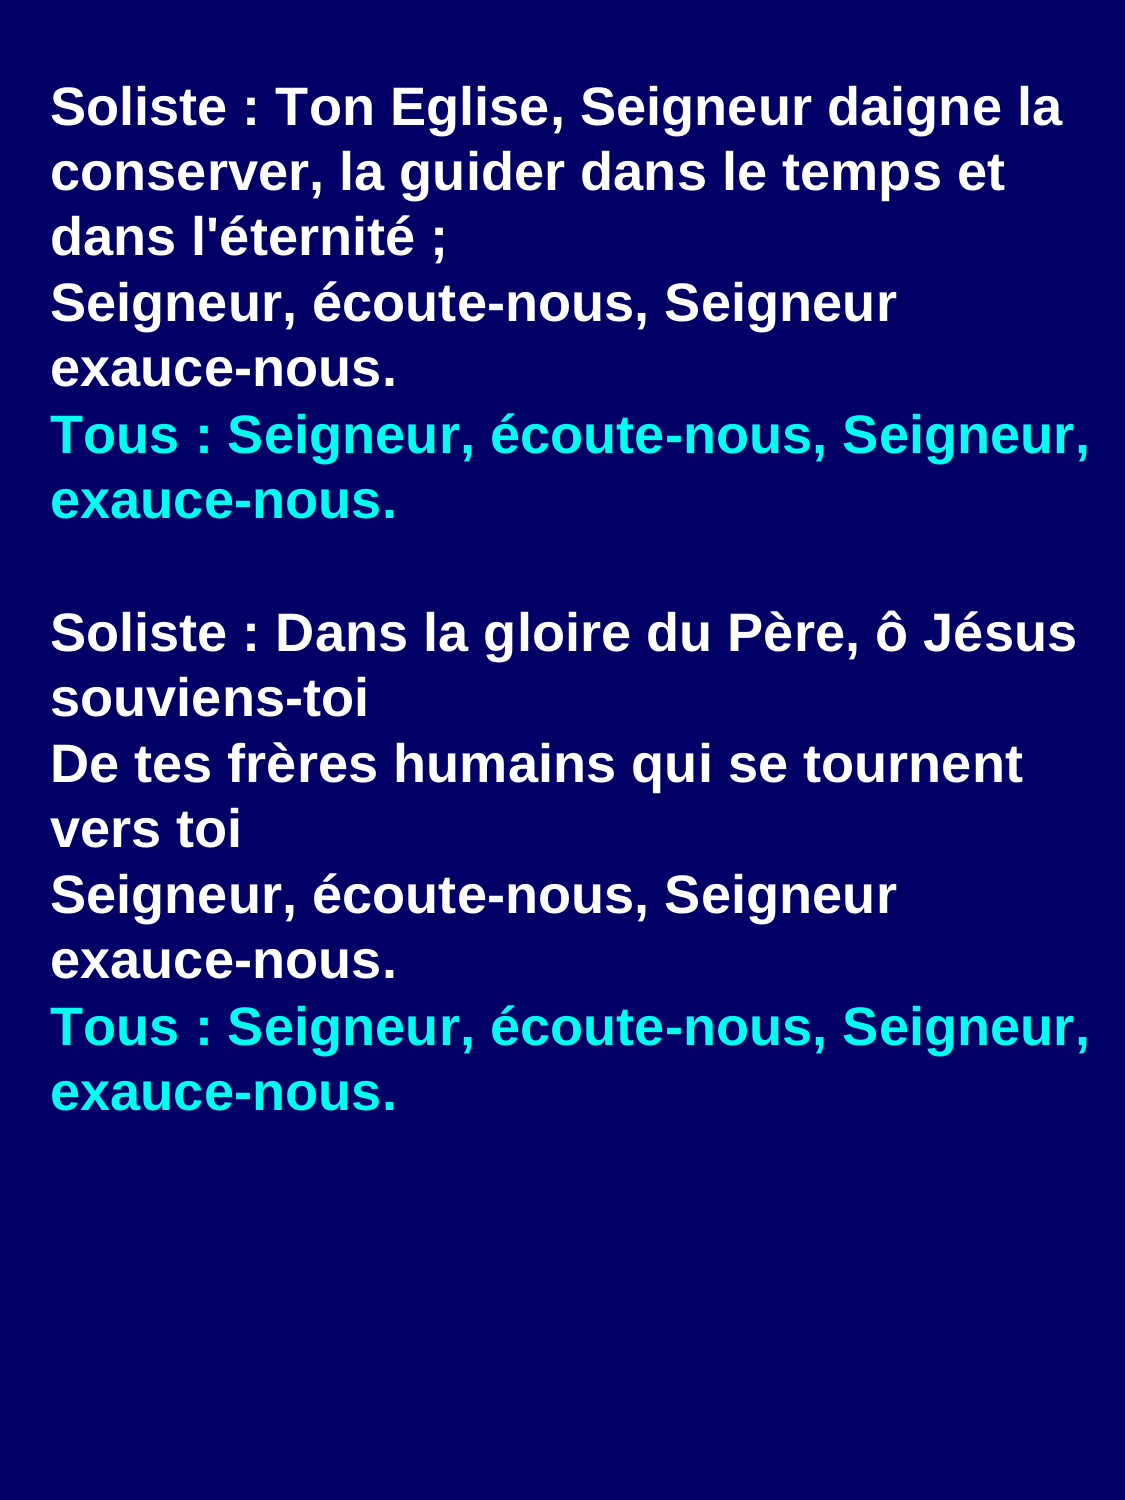

Soliste : Ton Eglise, Seigneur daigne la conserver, la guider dans le temps et dans l'éternité ;
Seigneur, écoute-nous, Seigneur exauce-nous.
Tous : Seigneur, écoute-nous, Seigneur, exauce-nous.
Soliste : Dans la gloire du Père, ô Jésus souviens-toi
De tes frères humains qui se tournent vers toi
Seigneur, écoute-nous, Seigneur exauce-nous.
Tous : Seigneur, écoute-nous, Seigneur, exauce-nous.